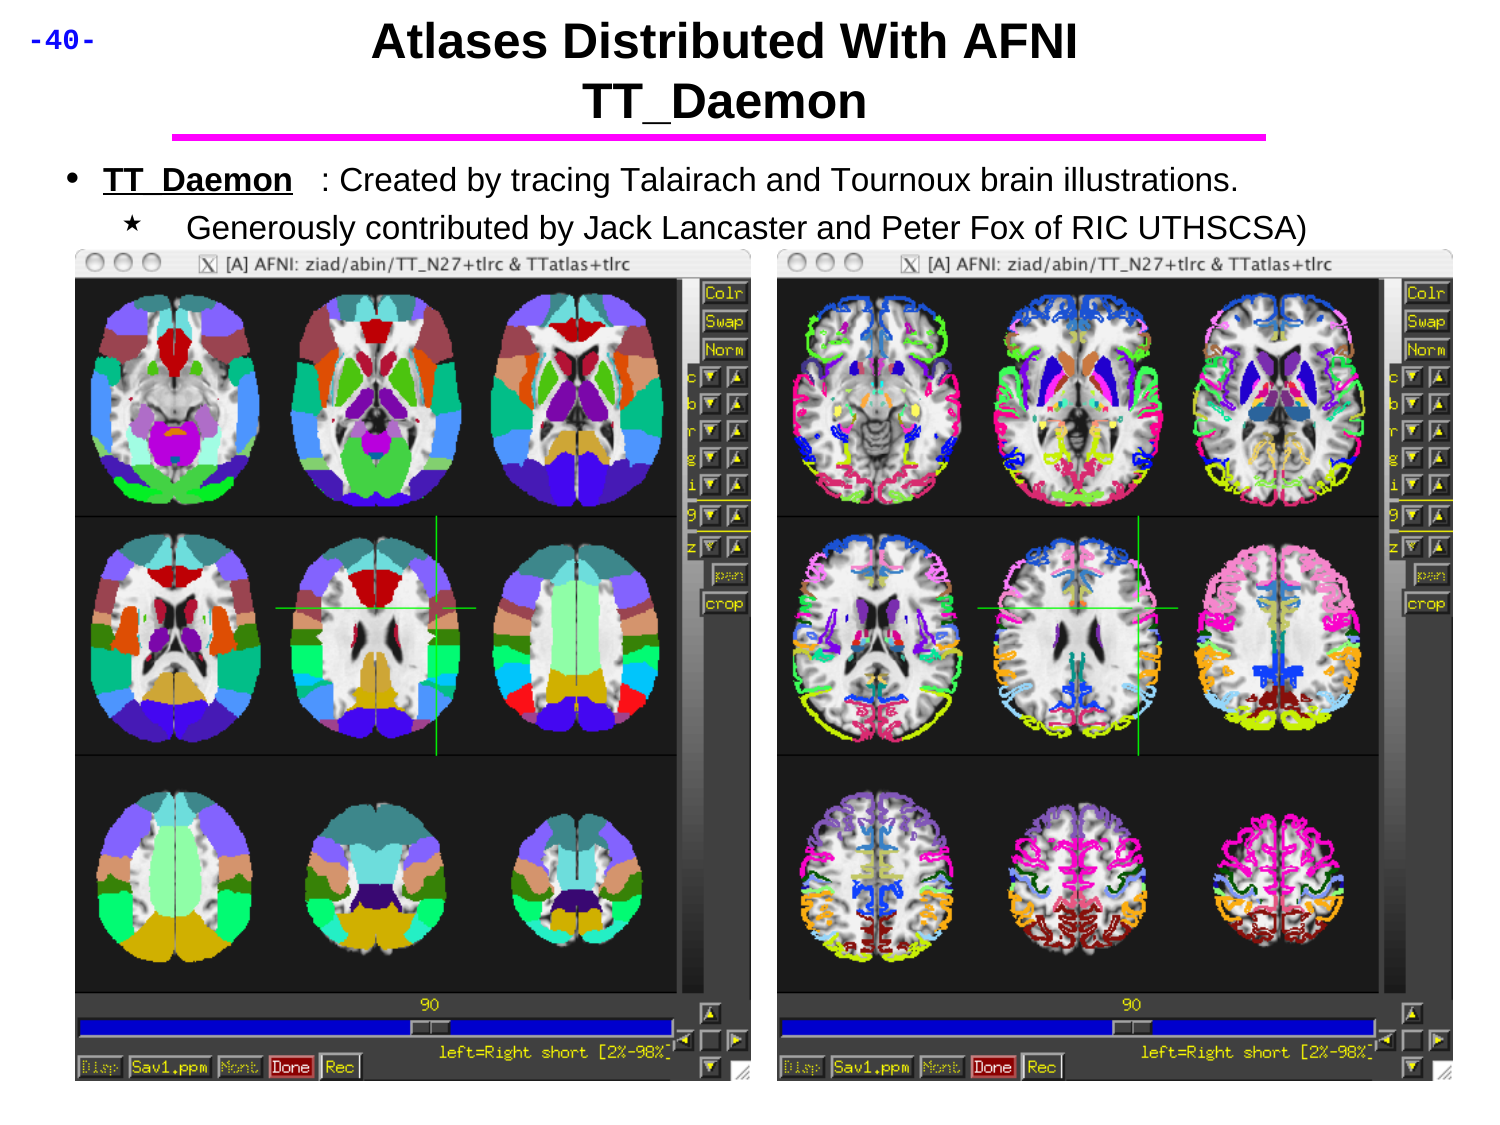

Atlases Distributed With AFNI
TT_Daemon
TT_Daemon : Created by tracing Talairach and Tournoux brain illustrations.
 Generously contributed by Jack Lancaster and Peter Fox of RIC UTHSCSA)